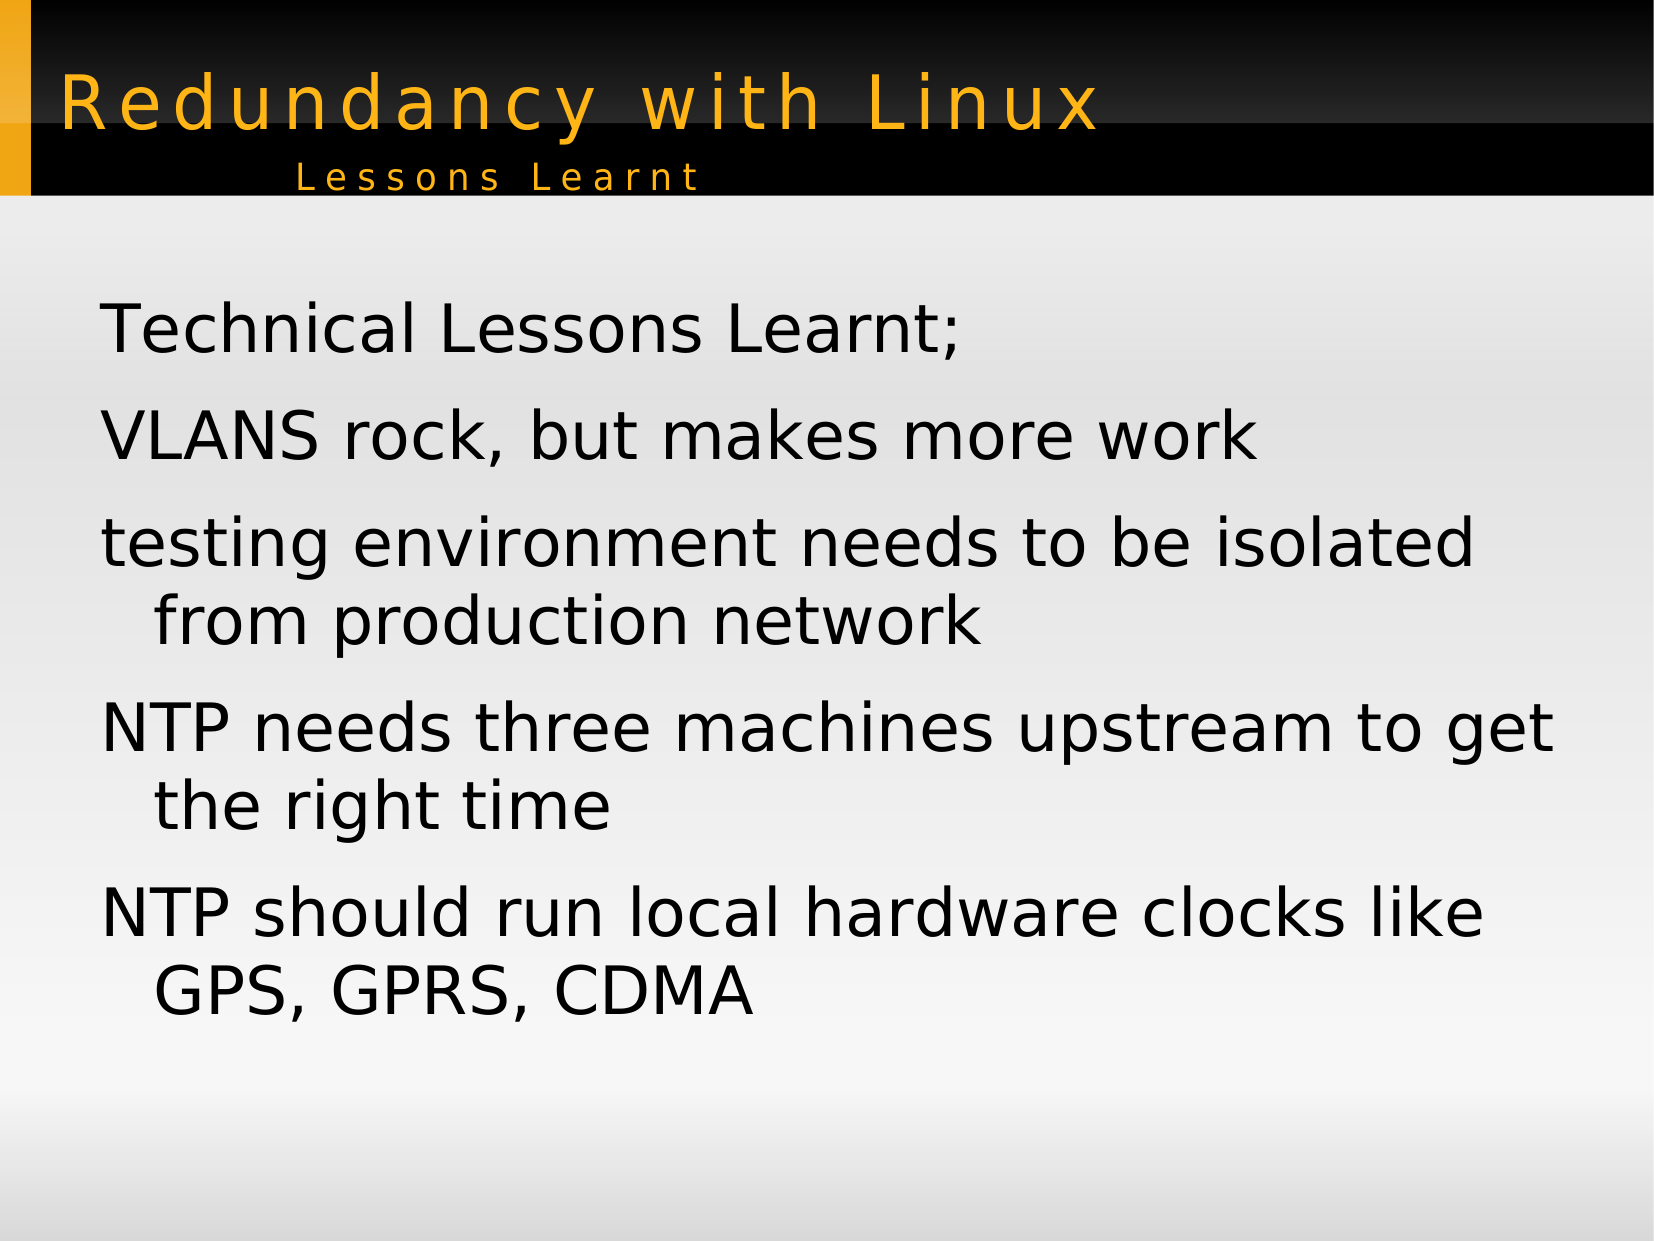

# Redundancy with Linux
Lessons Learnt
Technical Lessons Learnt;
VLANS rock, but makes more work
testing environment needs to be isolated from production network
NTP needs three machines upstream to get the right time
NTP should run local hardware clocks like GPS, GPRS, CDMA